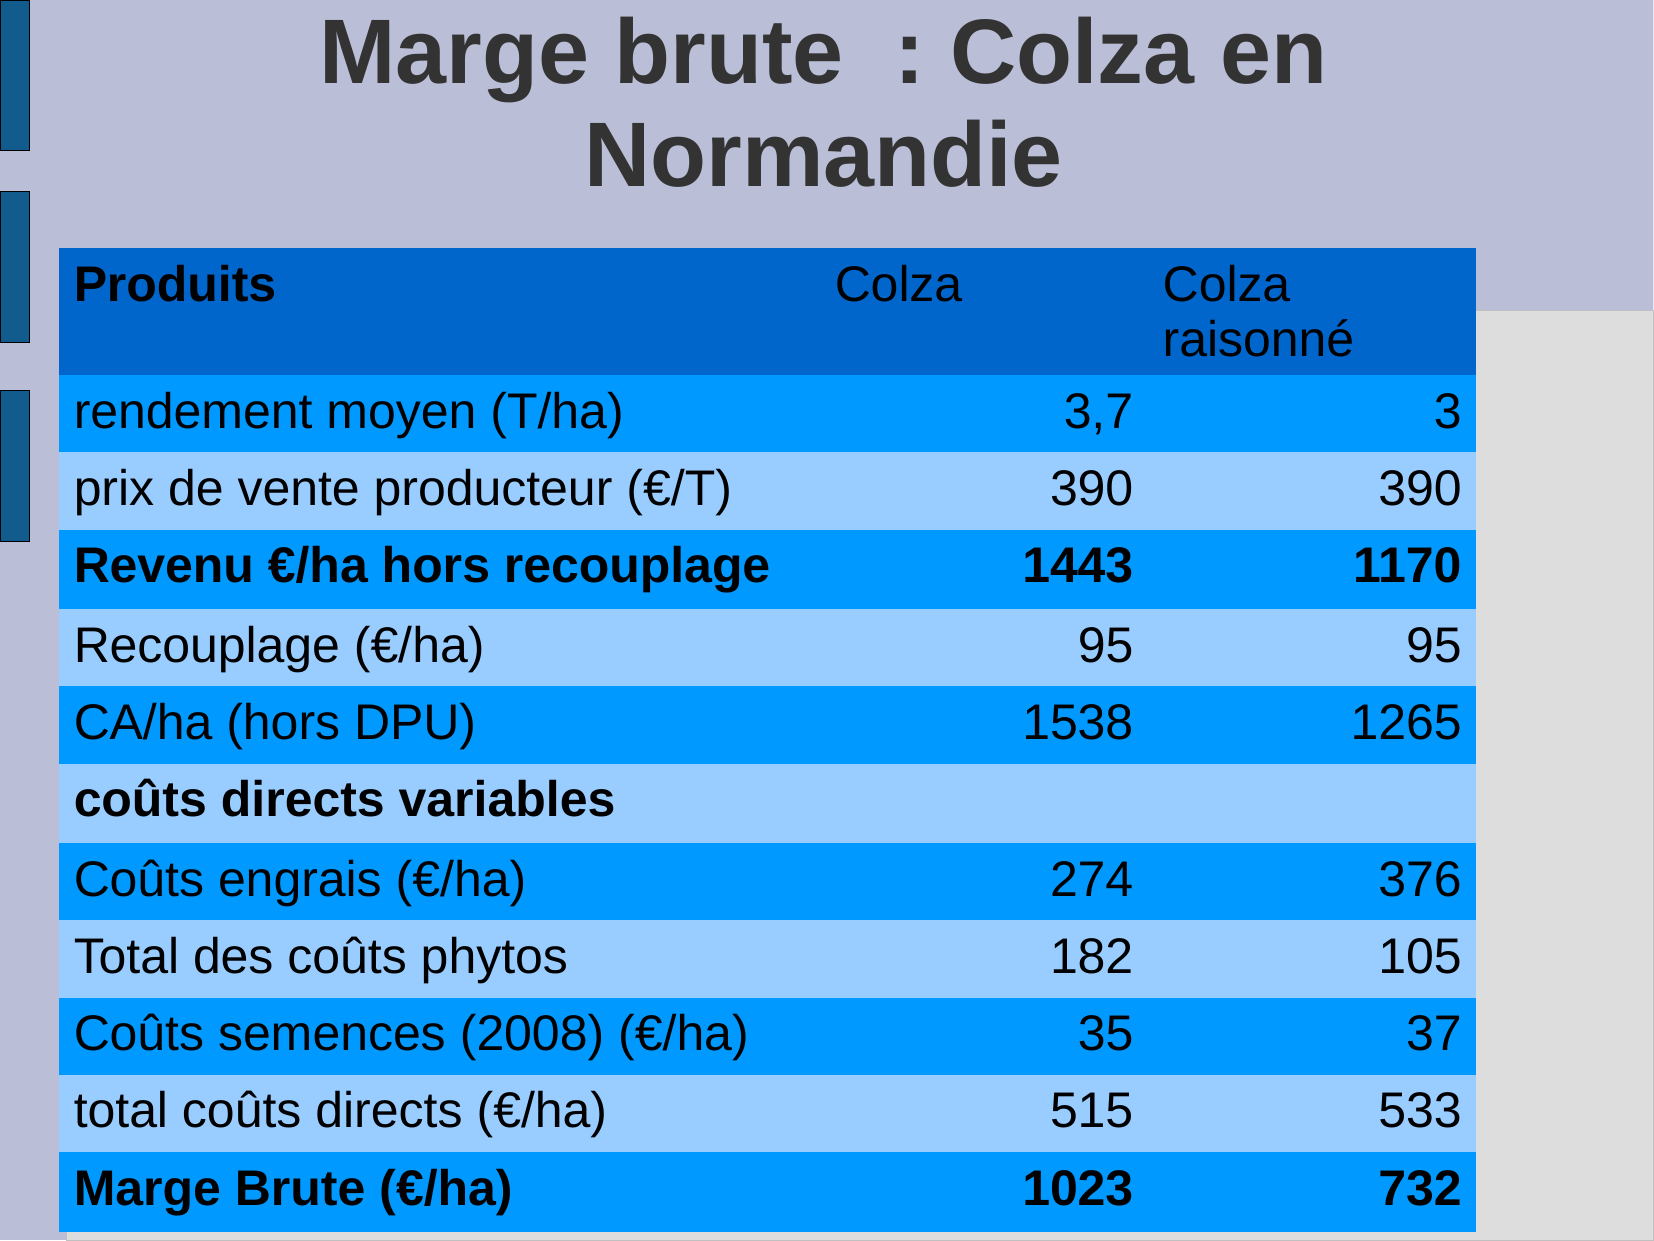

# Marge brute : Colza en Normandie
| Produits | Colza | Colza raisonné |
| --- | --- | --- |
| rendement moyen (T/ha) | 3,7 | 3 |
| prix de vente producteur (€/T) | 390 | 390 |
| Revenu €/ha hors recouplage | 1443 | 1170 |
| Recouplage (€/ha) | 95 | 95 |
| CA/ha (hors DPU) | 1538 | 1265 |
| coûts directs variables | | |
| Coûts engrais (€/ha) | 274 | 376 |
| Total des coûts phytos | 182 | 105 |
| Coûts semences (2008) (€/ha) | 35 | 37 |
| total coûts directs (€/ha) | 515 | 533 |
| Marge Brute (€/ha) | 1023 | 732 |